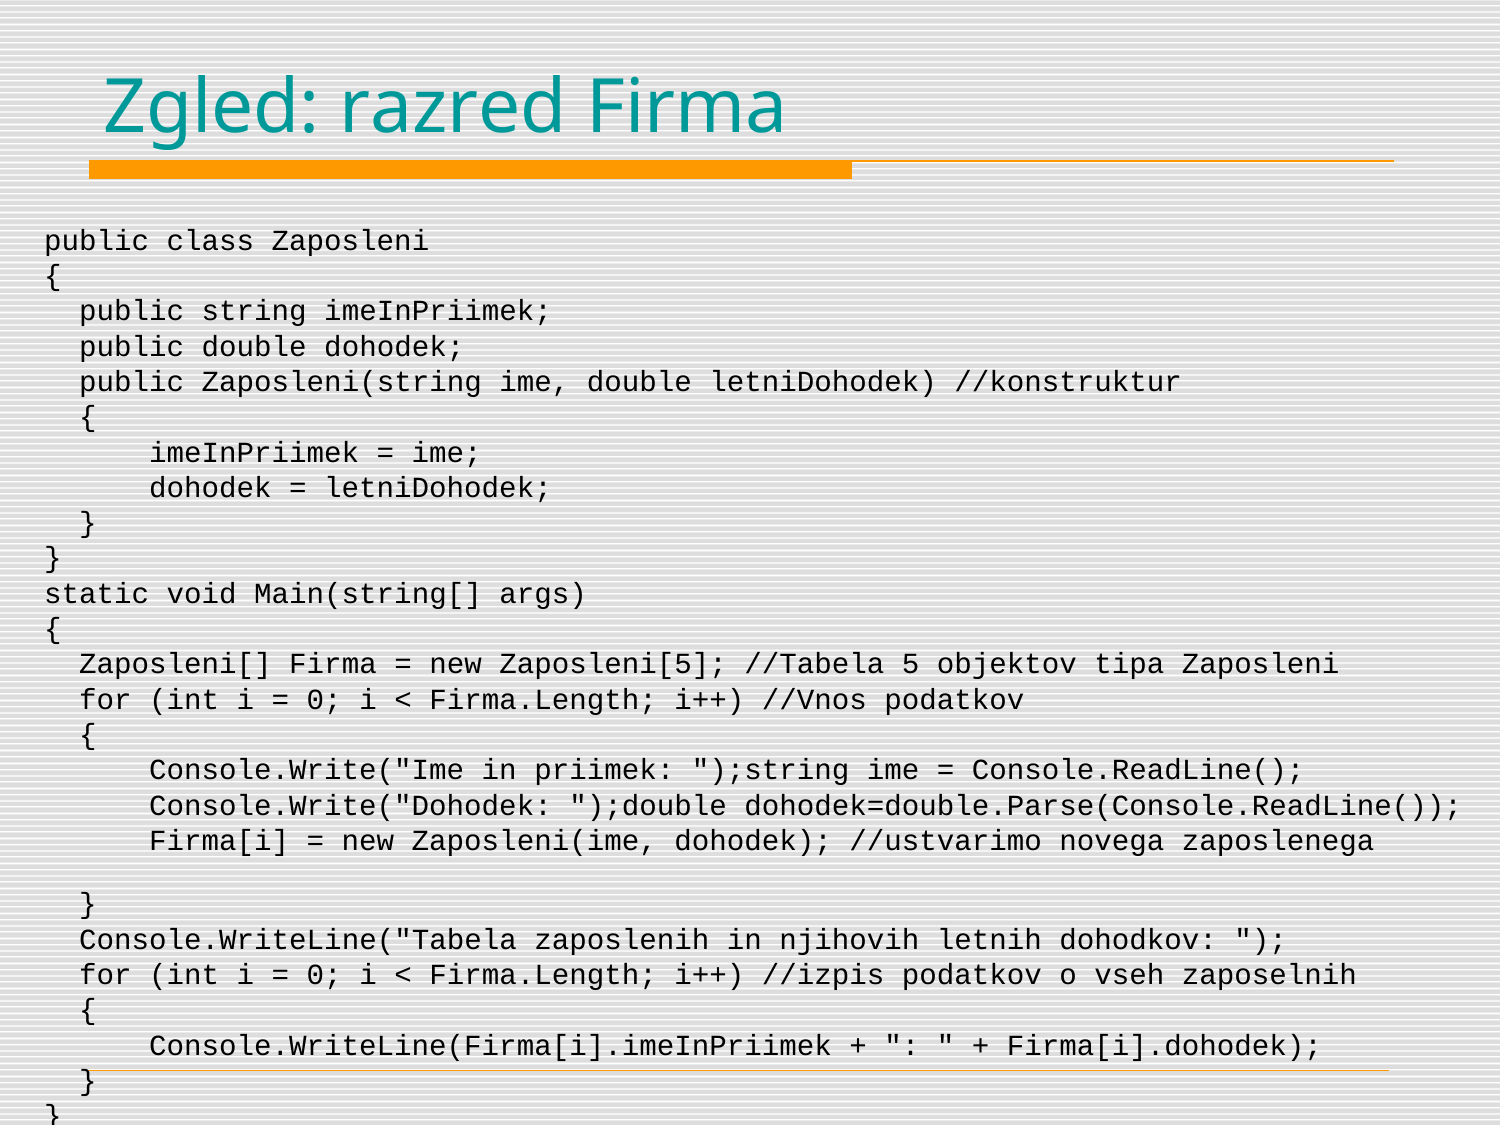

# Zgled: razred Firma
public class Zaposleni
{
 public string imeInPriimek;
 public double dohodek;
 public Zaposleni(string ime, double letniDohodek) //konstruktur
 {
 imeInPriimek = ime;
 dohodek = letniDohodek;
 }
}
static void Main(string[] args)
{
 Zaposleni[] Firma = new Zaposleni[5]; //Tabela 5 objektov tipa Zaposleni
 for (int i = 0; i < Firma.Length; i++) //Vnos podatkov
 {
 Console.Write("Ime in priimek: ");string ime = Console.ReadLine();
 Console.Write("Dohodek: ");double dohodek=double.Parse(Console.ReadLine());
 Firma[i] = new Zaposleni(ime, dohodek); //ustvarimo novega zaposlenega
 }
 Console.WriteLine("Tabela zaposlenih in njihovih letnih dohodkov: ");
 for (int i = 0; i < Firma.Length; i++) //izpis podatkov o vseh zaposelnih
 {
 Console.WriteLine(Firma[i].imeInPriimek + ": " + Firma[i].dohodek);
 }
}